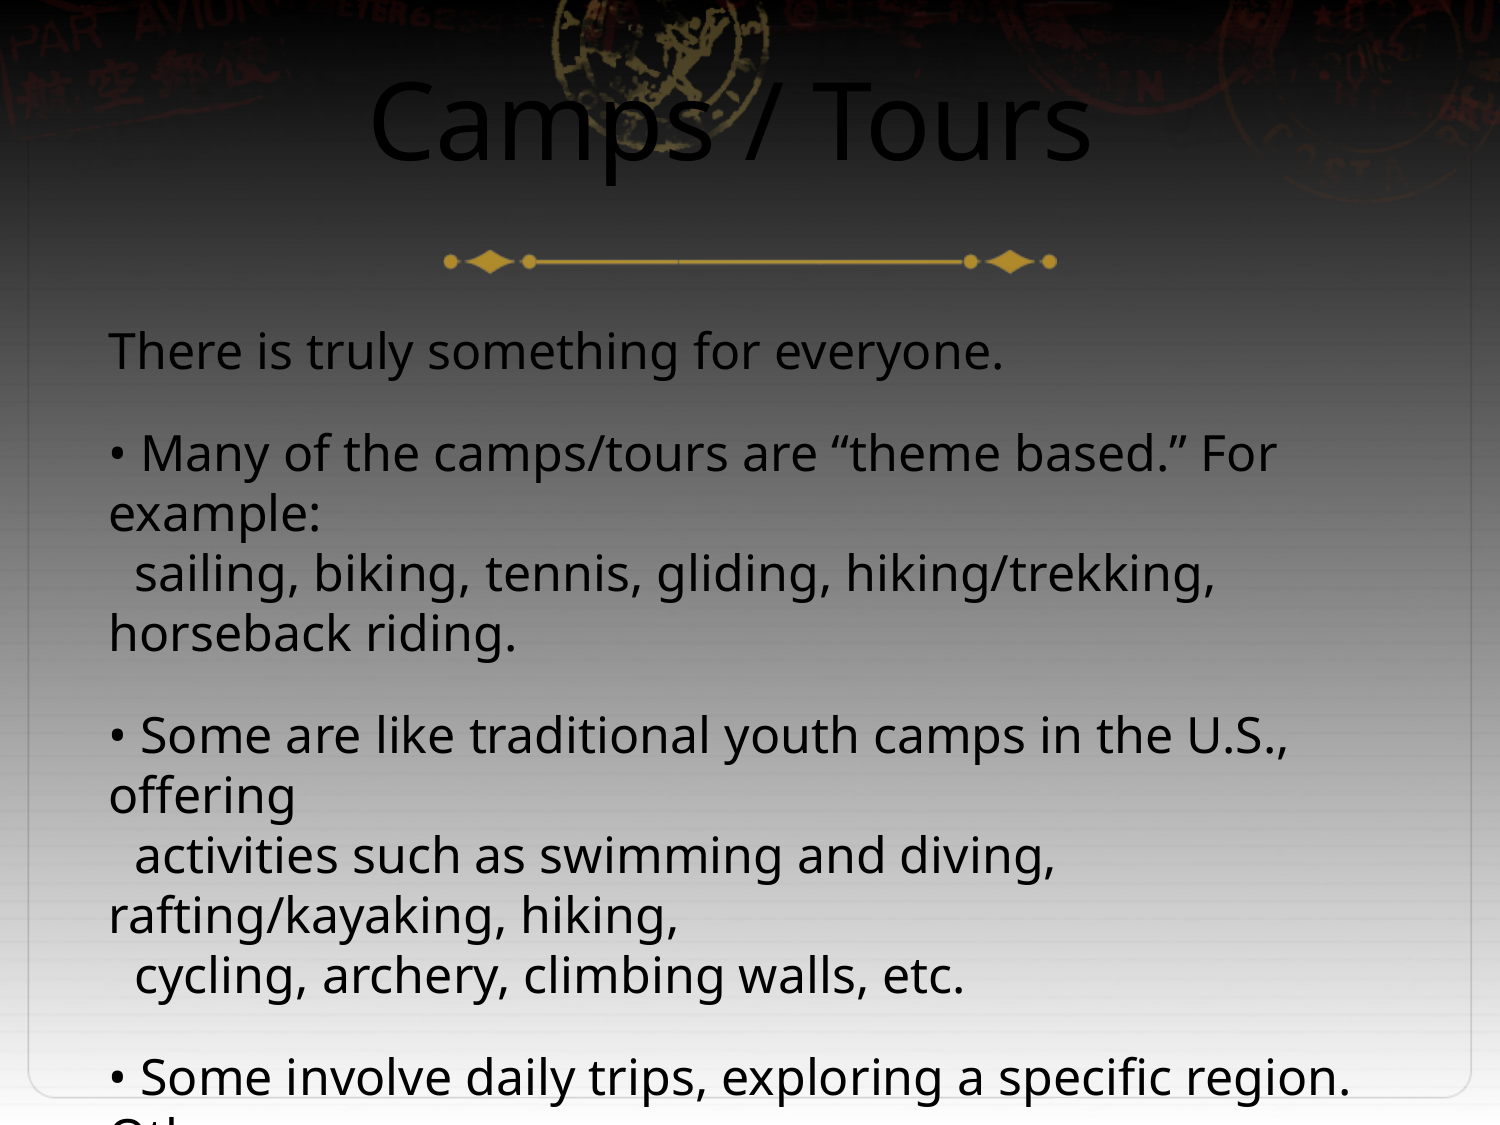

# Camps / Tours
There is truly something for everyone.
• Many of the camps/tours are “theme based.” For example:
 sailing, biking, tennis, gliding, hiking/trekking, horseback riding.
• Some are like traditional youth camps in the U.S., offering
 activities such as swimming and diving, rafting/kayaking, hiking,
 cycling, archery, climbing walls, etc.
• Some involve daily trips, exploring a specific region. Others
 are environment-based and focus on nature appreciation.